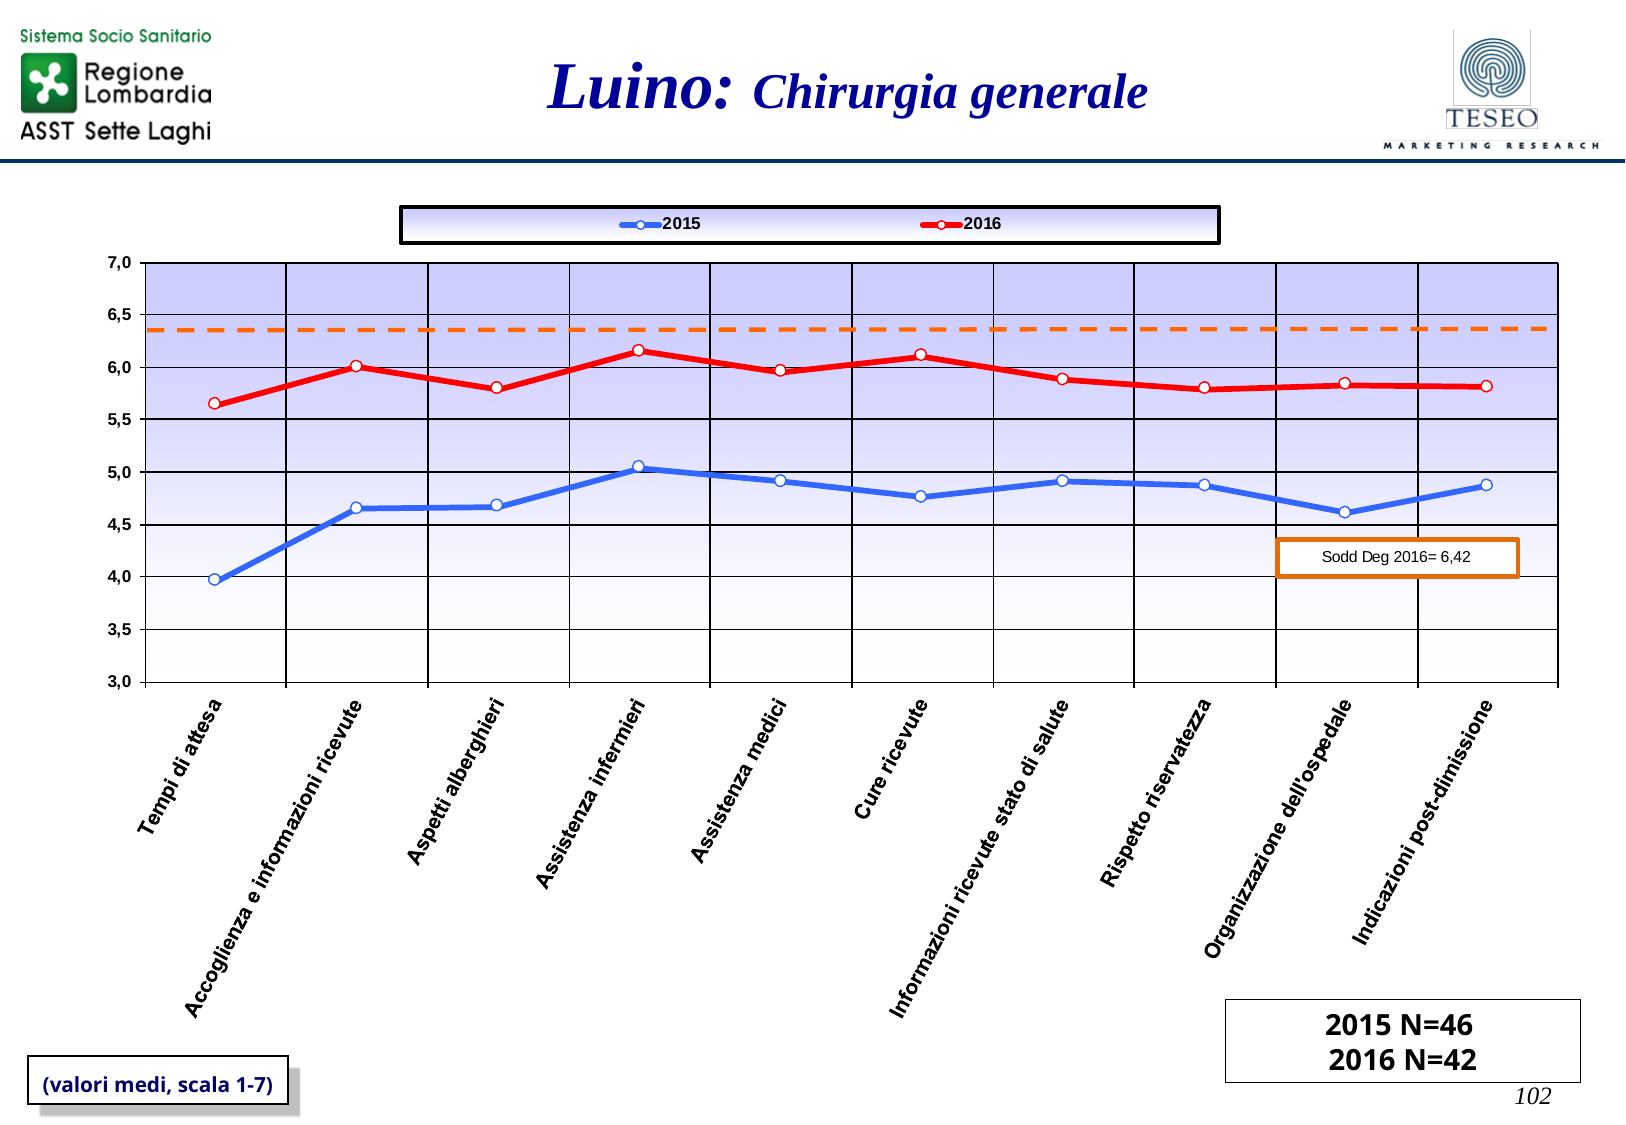

Luino: Chirurgia generale
2015 N=46
2016 N=42
(valori medi, scala 1-7)